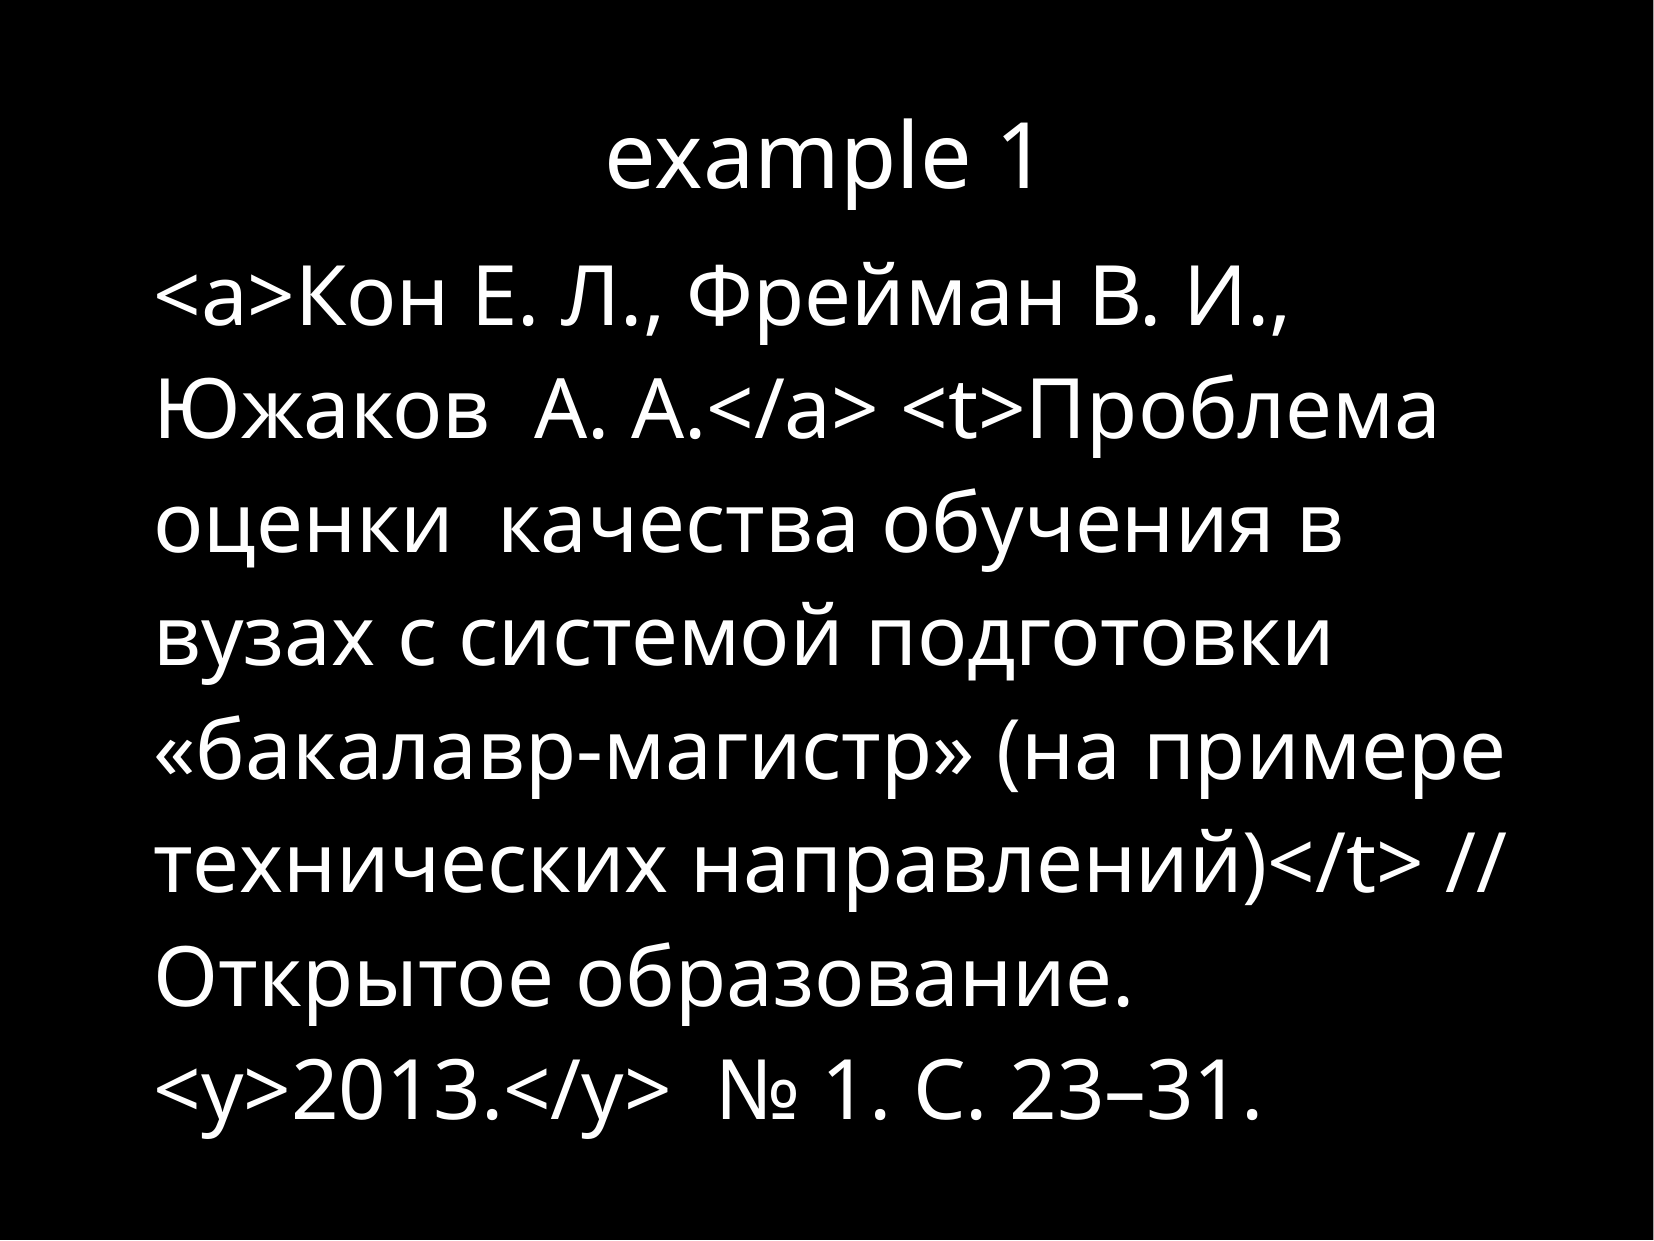

# example 1
<a>Кон Е. Л., Фрейман В. И., Южаков А. А.</a> <t>Проблема оценки качества обучения в вузах с системой подготовки «бакалавр-магистр» (на примере технических направлений)</t> // Открытое образование. <y>2013.</y> № 1. С. 23–31.